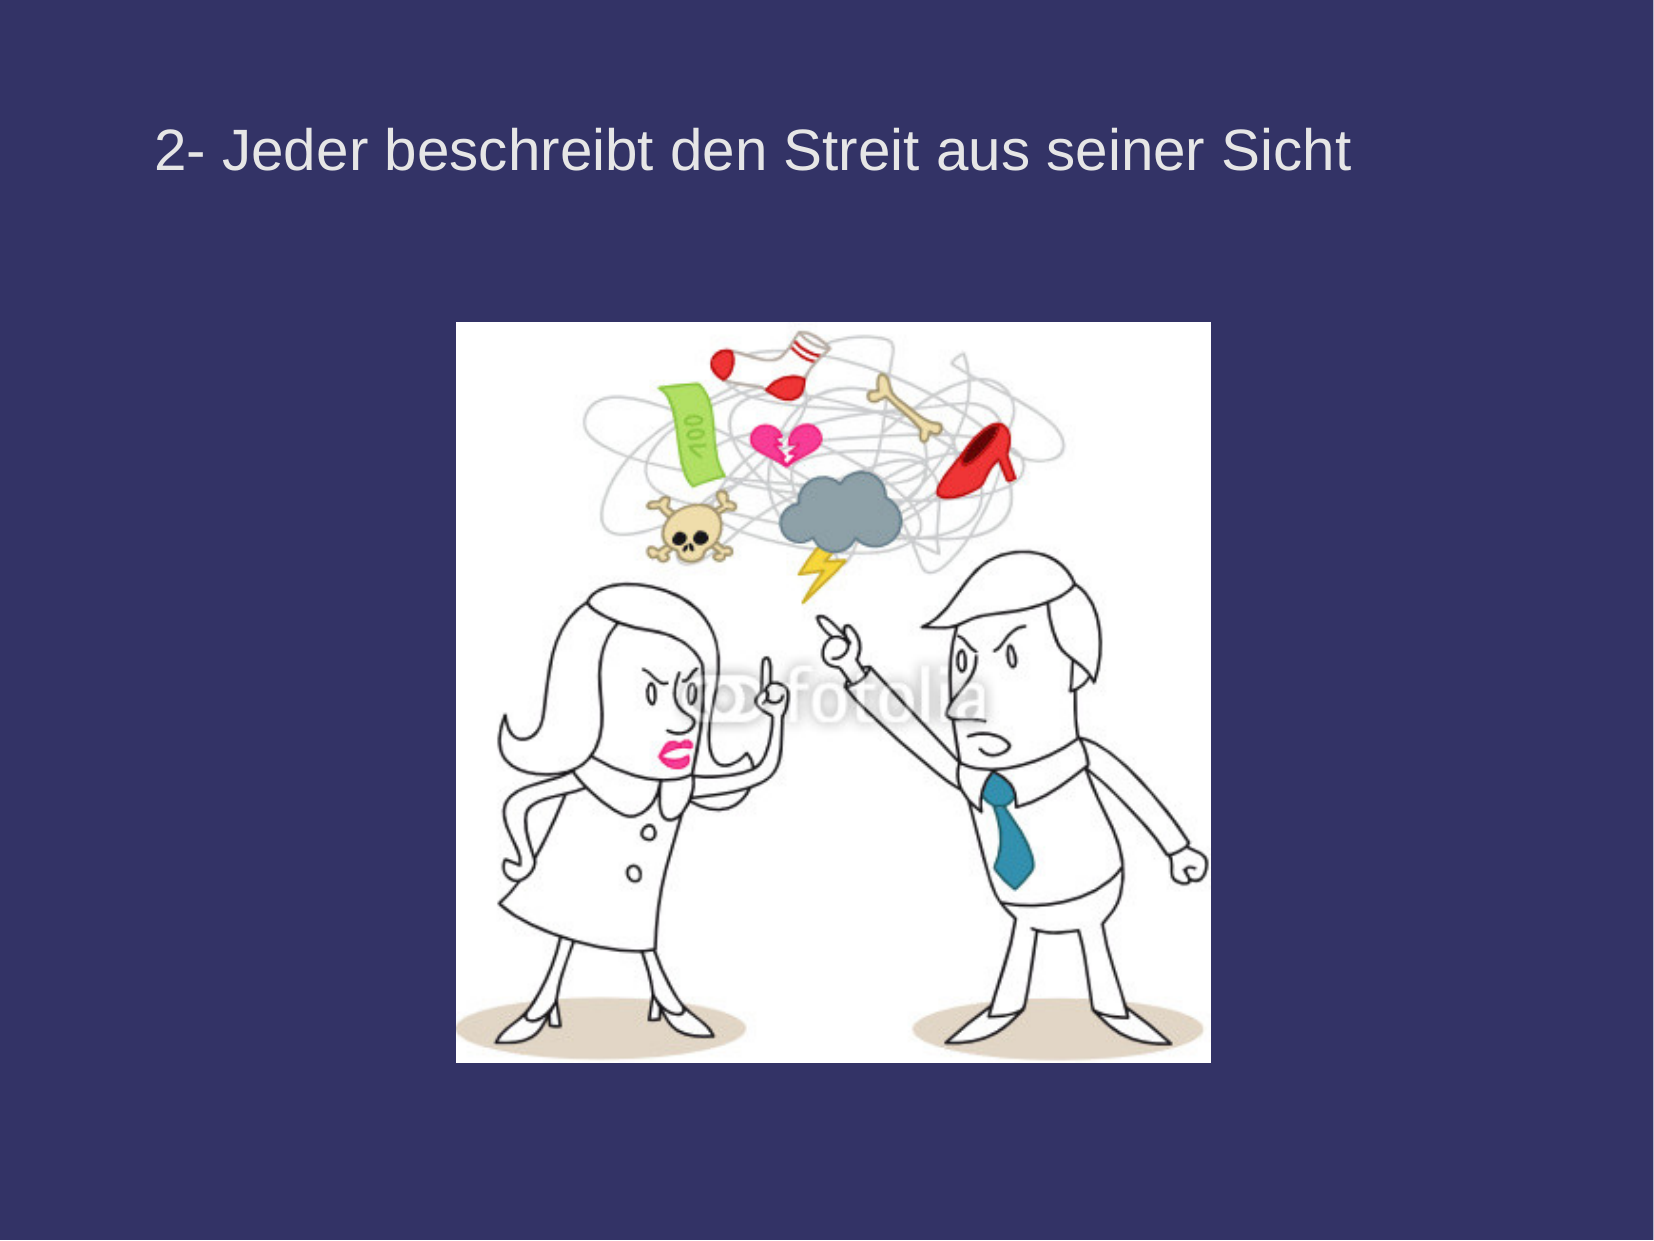

# 2- Jeder beschreibt den Streit aus seiner Sicht